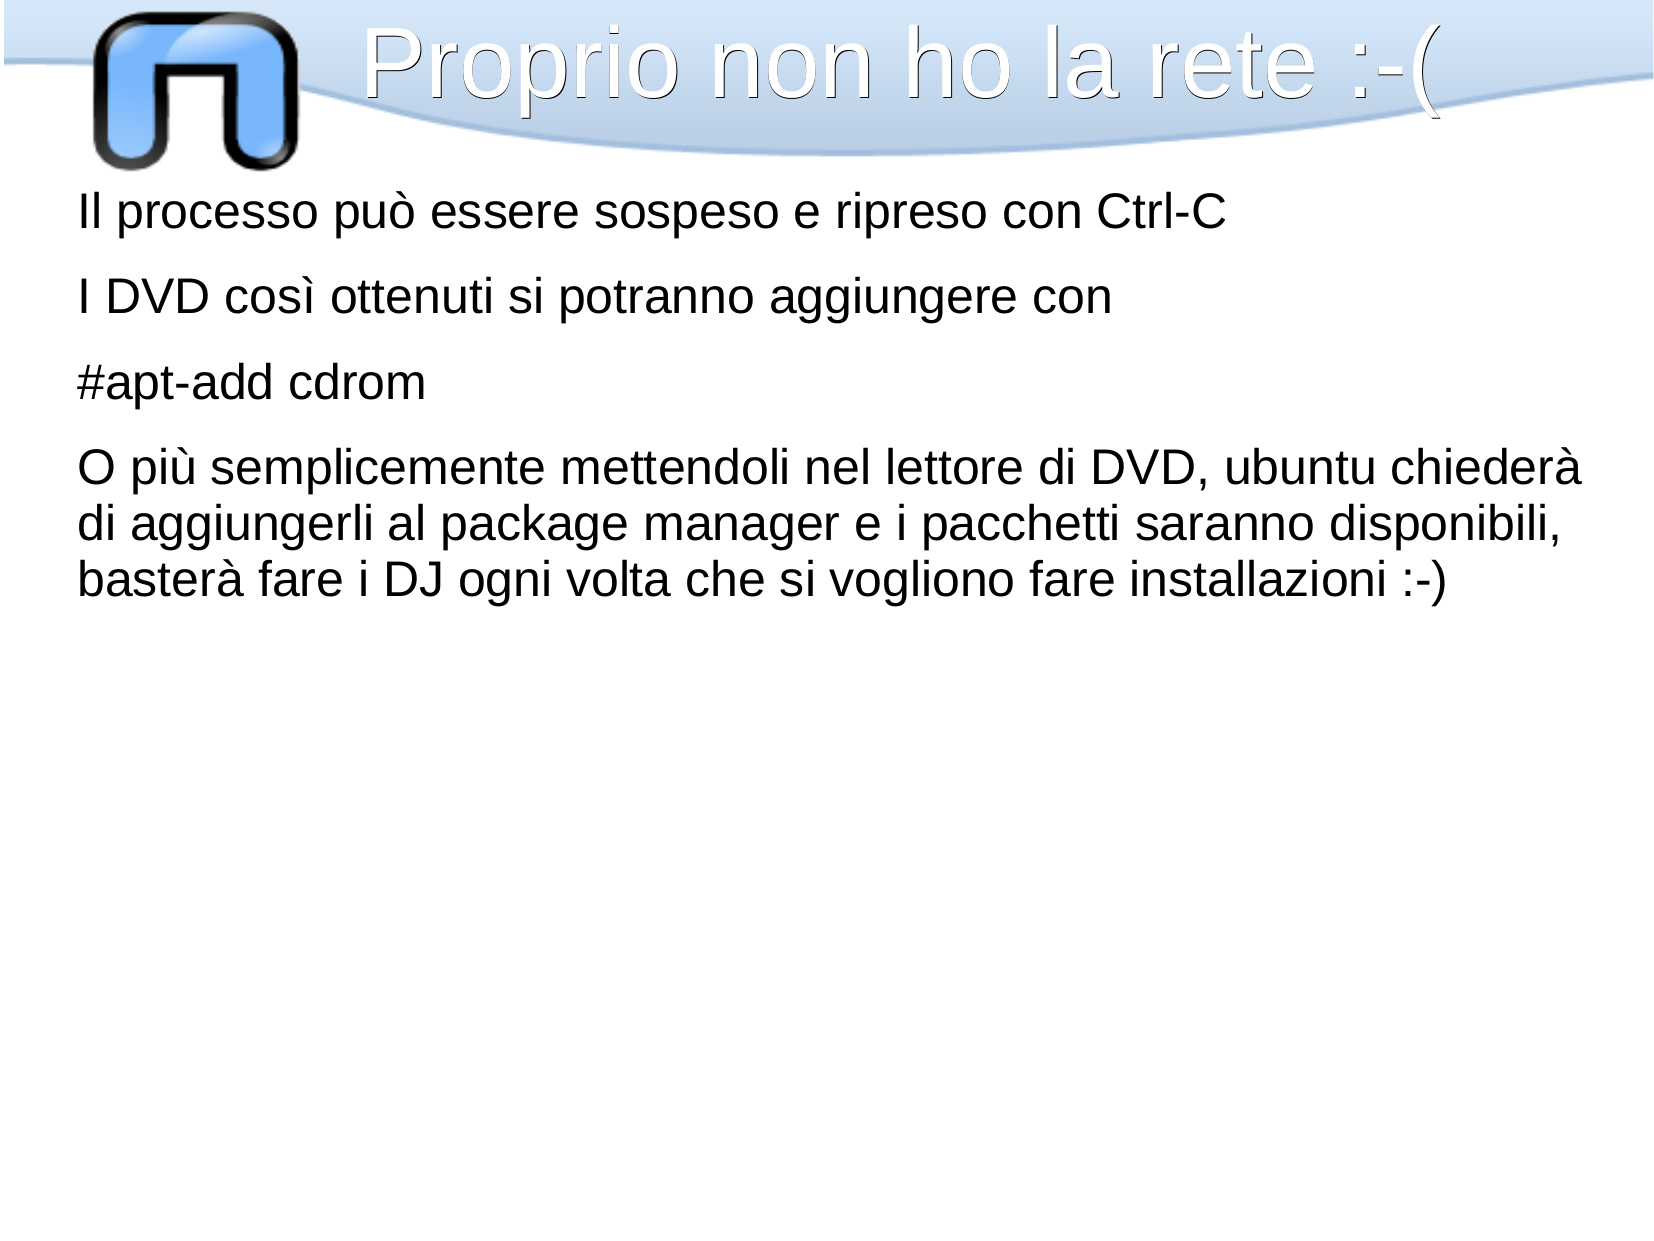

Proprio non ho la rete :-(
# Il processo può essere sospeso e ripreso con Ctrl-C
I DVD così ottenuti si potranno aggiungere con
#apt-add cdrom
O più semplicemente mettendoli nel lettore di DVD, ubuntu chiederà di aggiungerli al package manager e i pacchetti saranno disponibili, basterà fare i DJ ogni volta che si vogliono fare installazioni :-)